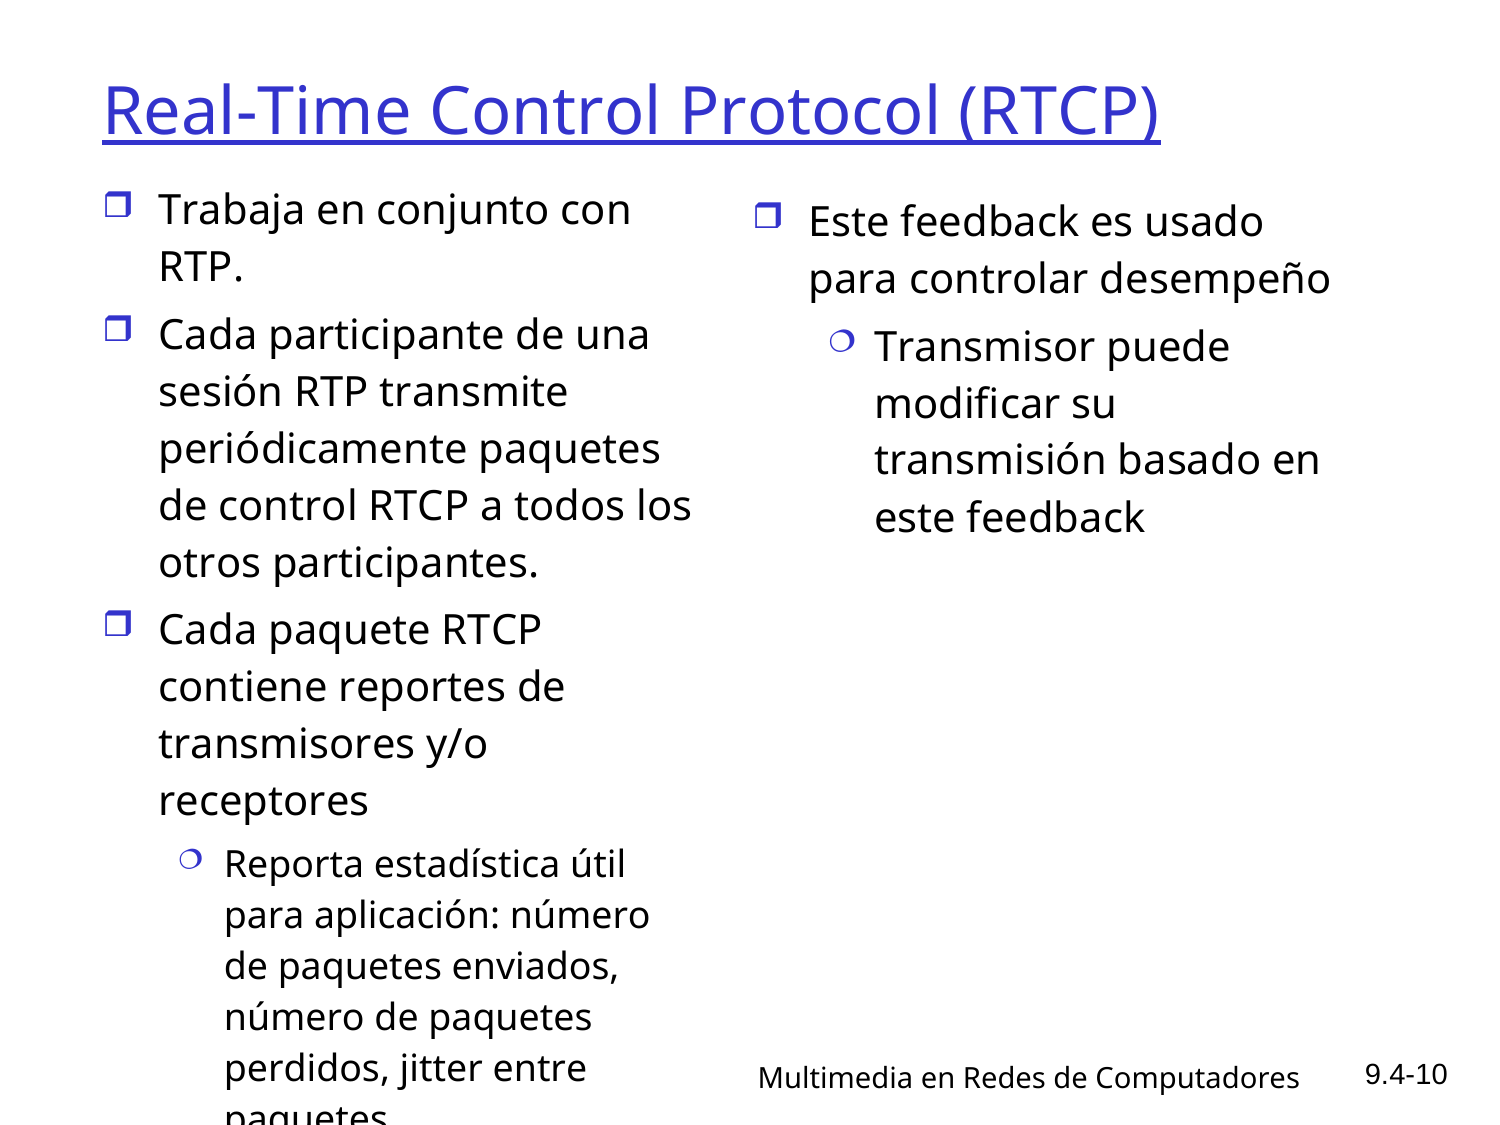

# Real-Time Control Protocol (RTCP)
Trabaja en conjunto con RTP.
Cada participante de una sesión RTP transmite periódicamente paquetes de control RTCP a todos los otros participantes.
Cada paquete RTCP contiene reportes de transmisores y/o receptores
Reporta estadística útil para aplicación: número de paquetes enviados, número de paquetes perdidos, jitter entre paquetes.
Este feedback es usado para controlar desempeño
Transmisor puede modificar su transmisión basado en este feedback
10